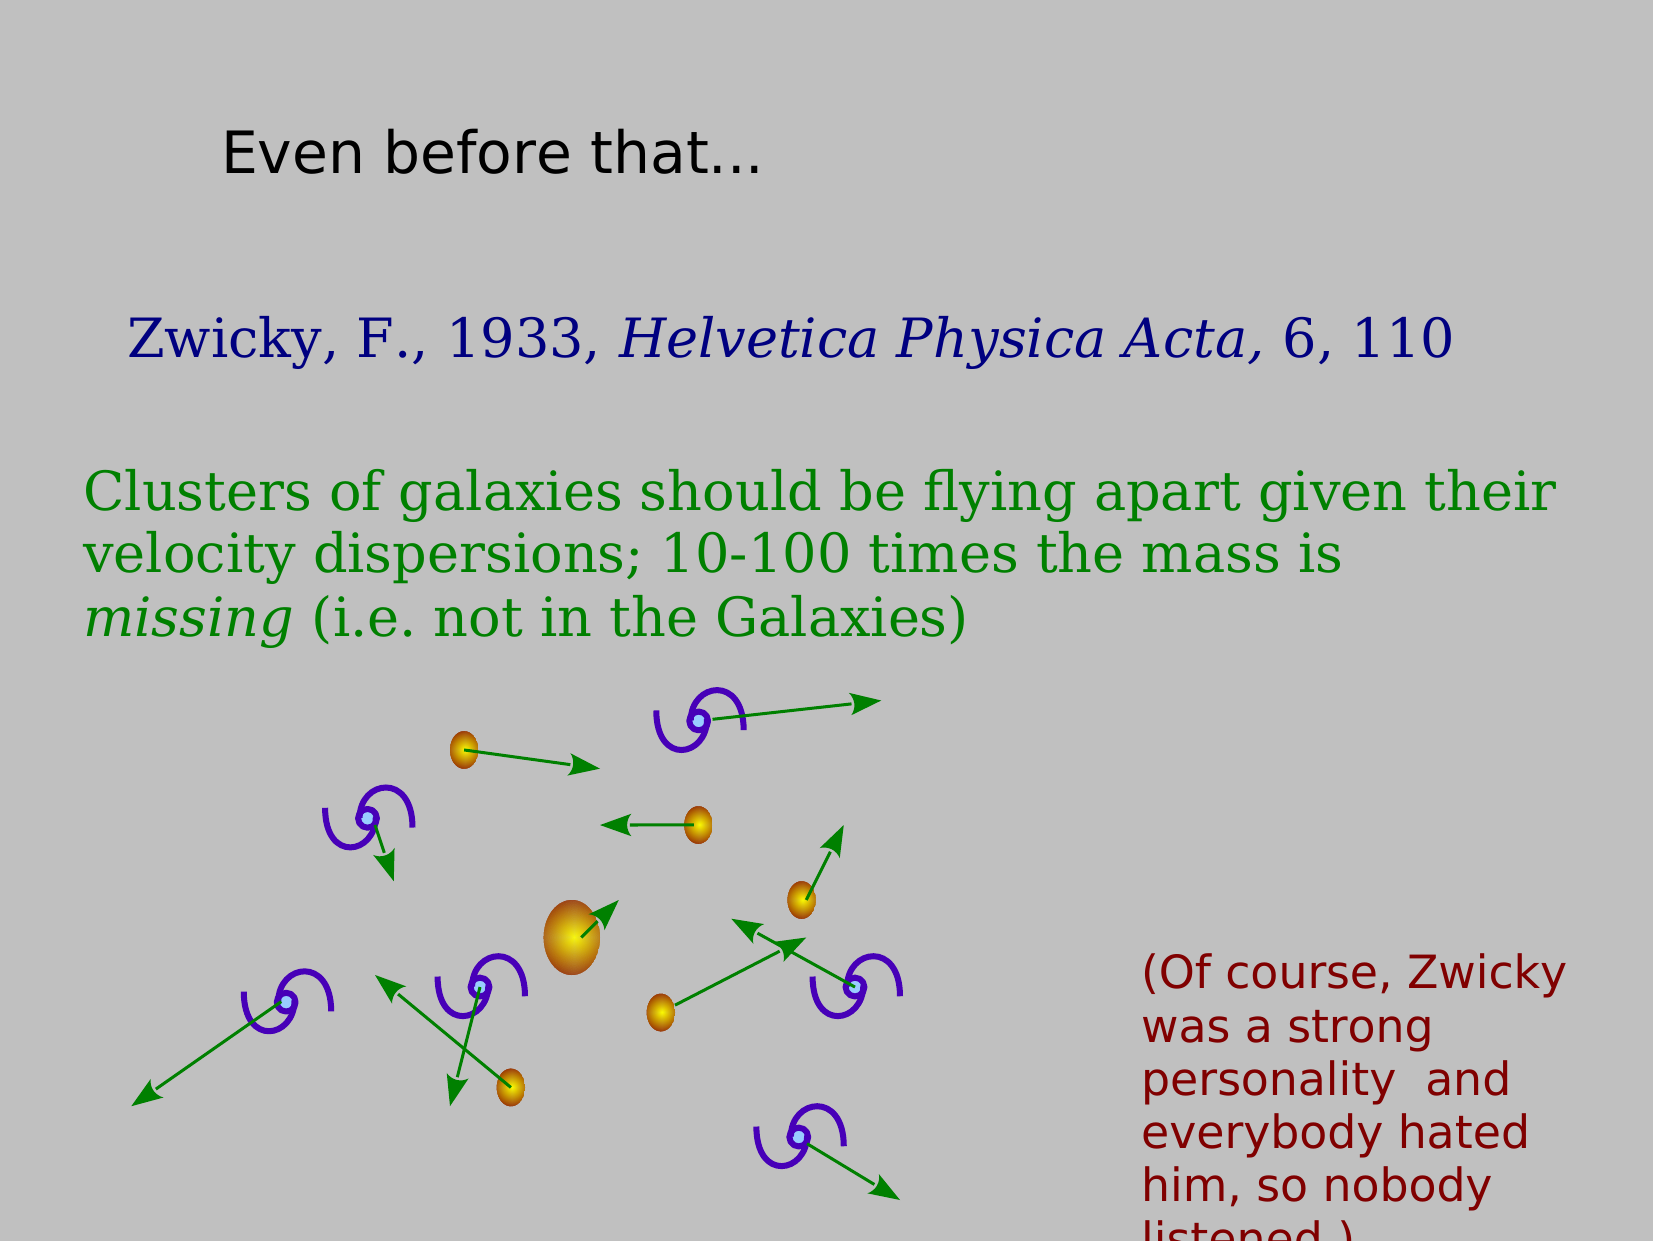

Even before that...
Zwicky, F., 1933, Helvetica Physica Acta, 6, 110
Clusters of galaxies should be flying apart given their velocity dispersions; 10-100 times the mass is missing (i.e. not in the Galaxies)
(Of course, Zwicky was a strong personality and everybody hated him, so nobody listened.)